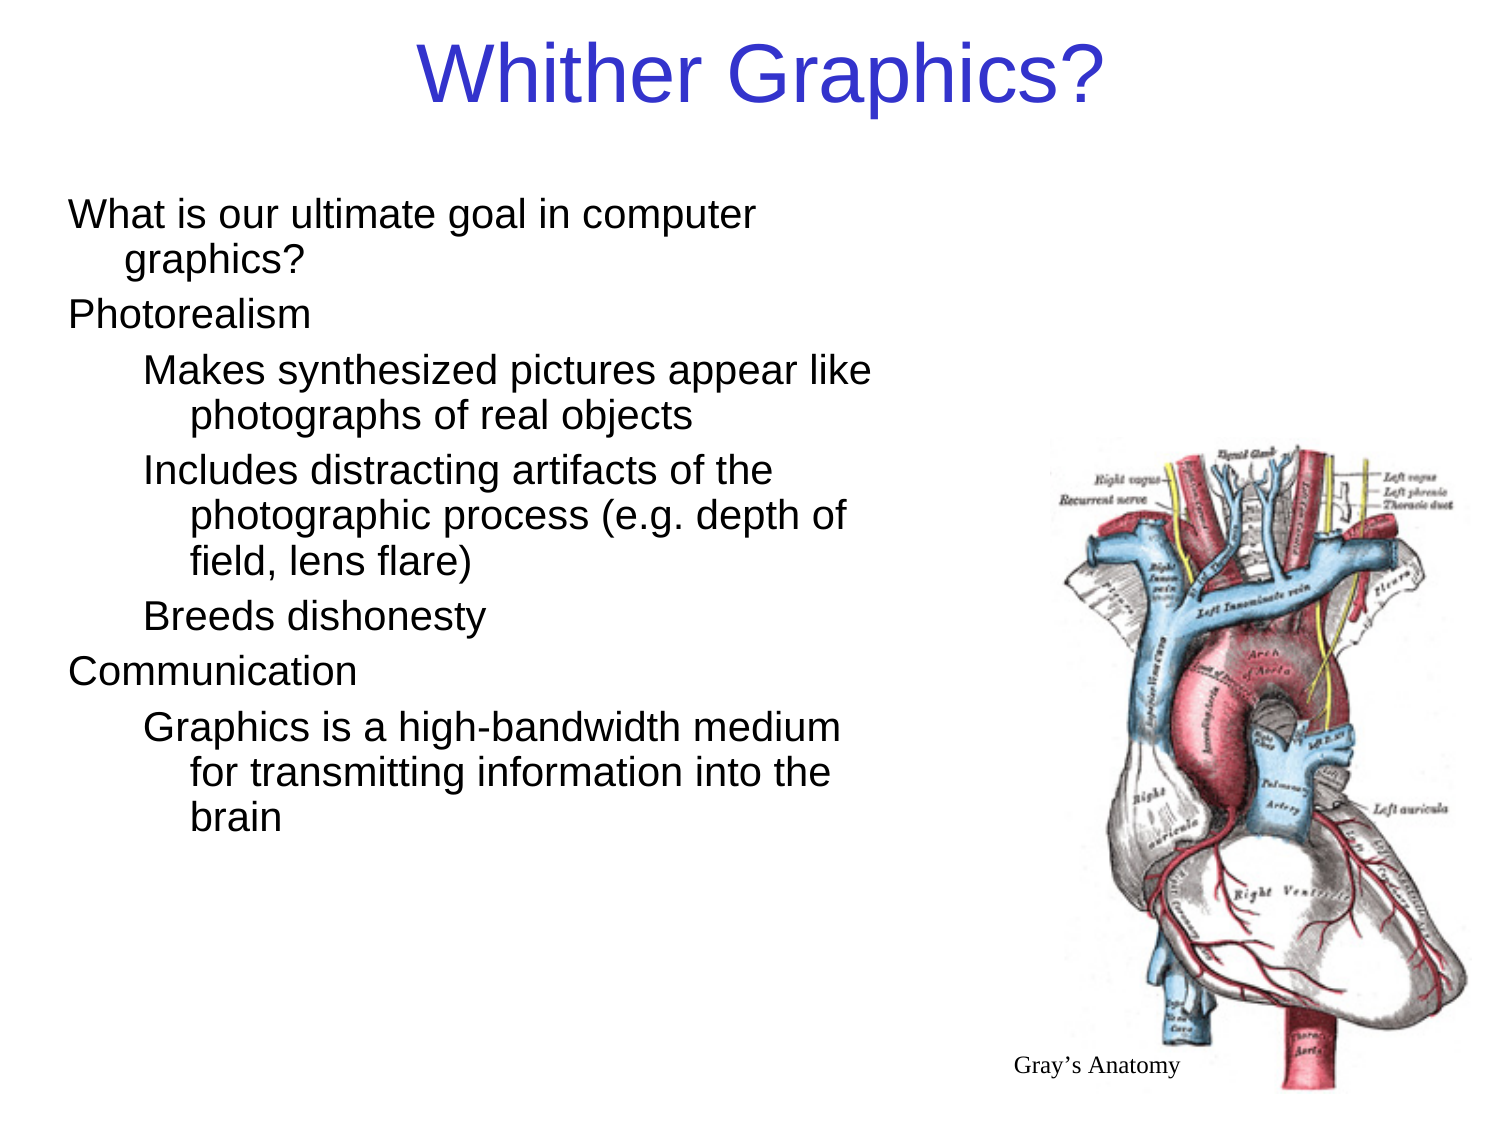

# Whither Graphics?
What is our ultimate goal in computer graphics?
Photorealism
Makes synthesized pictures appear like photographs of real objects
Includes distracting artifacts of the photographic process (e.g. depth of field, lens flare)
Breeds dishonesty
Communication
Graphics is a high-bandwidth medium for transmitting information into the brain
Gray’s Anatomy